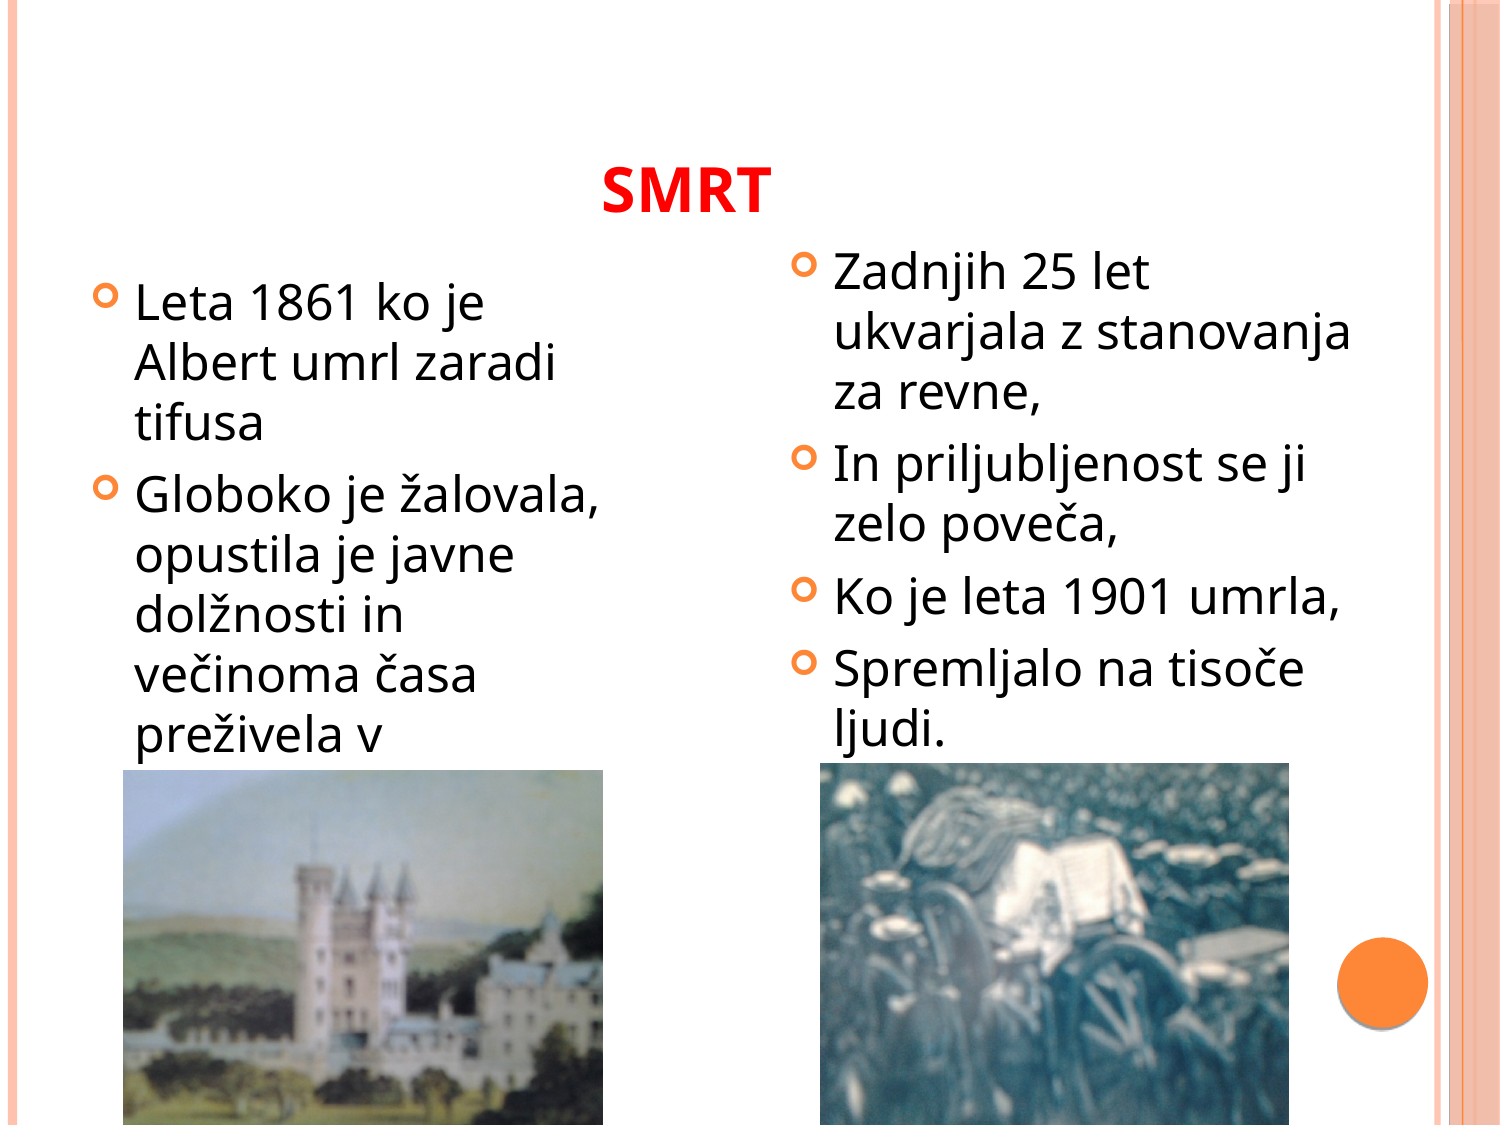

# SMRT
Zadnjih 25 let ukvarjala z stanovanja za revne,
In priljubljenost se ji zelo poveča,
Ko je leta 1901 umrla,
Spremljalo na tisoče ljudi.
Leta 1861 ko je Albert umrl zaradi tifusa
Globoko je žalovala, opustila je javne dolžnosti in večinoma časa preživela v Balmoralu.